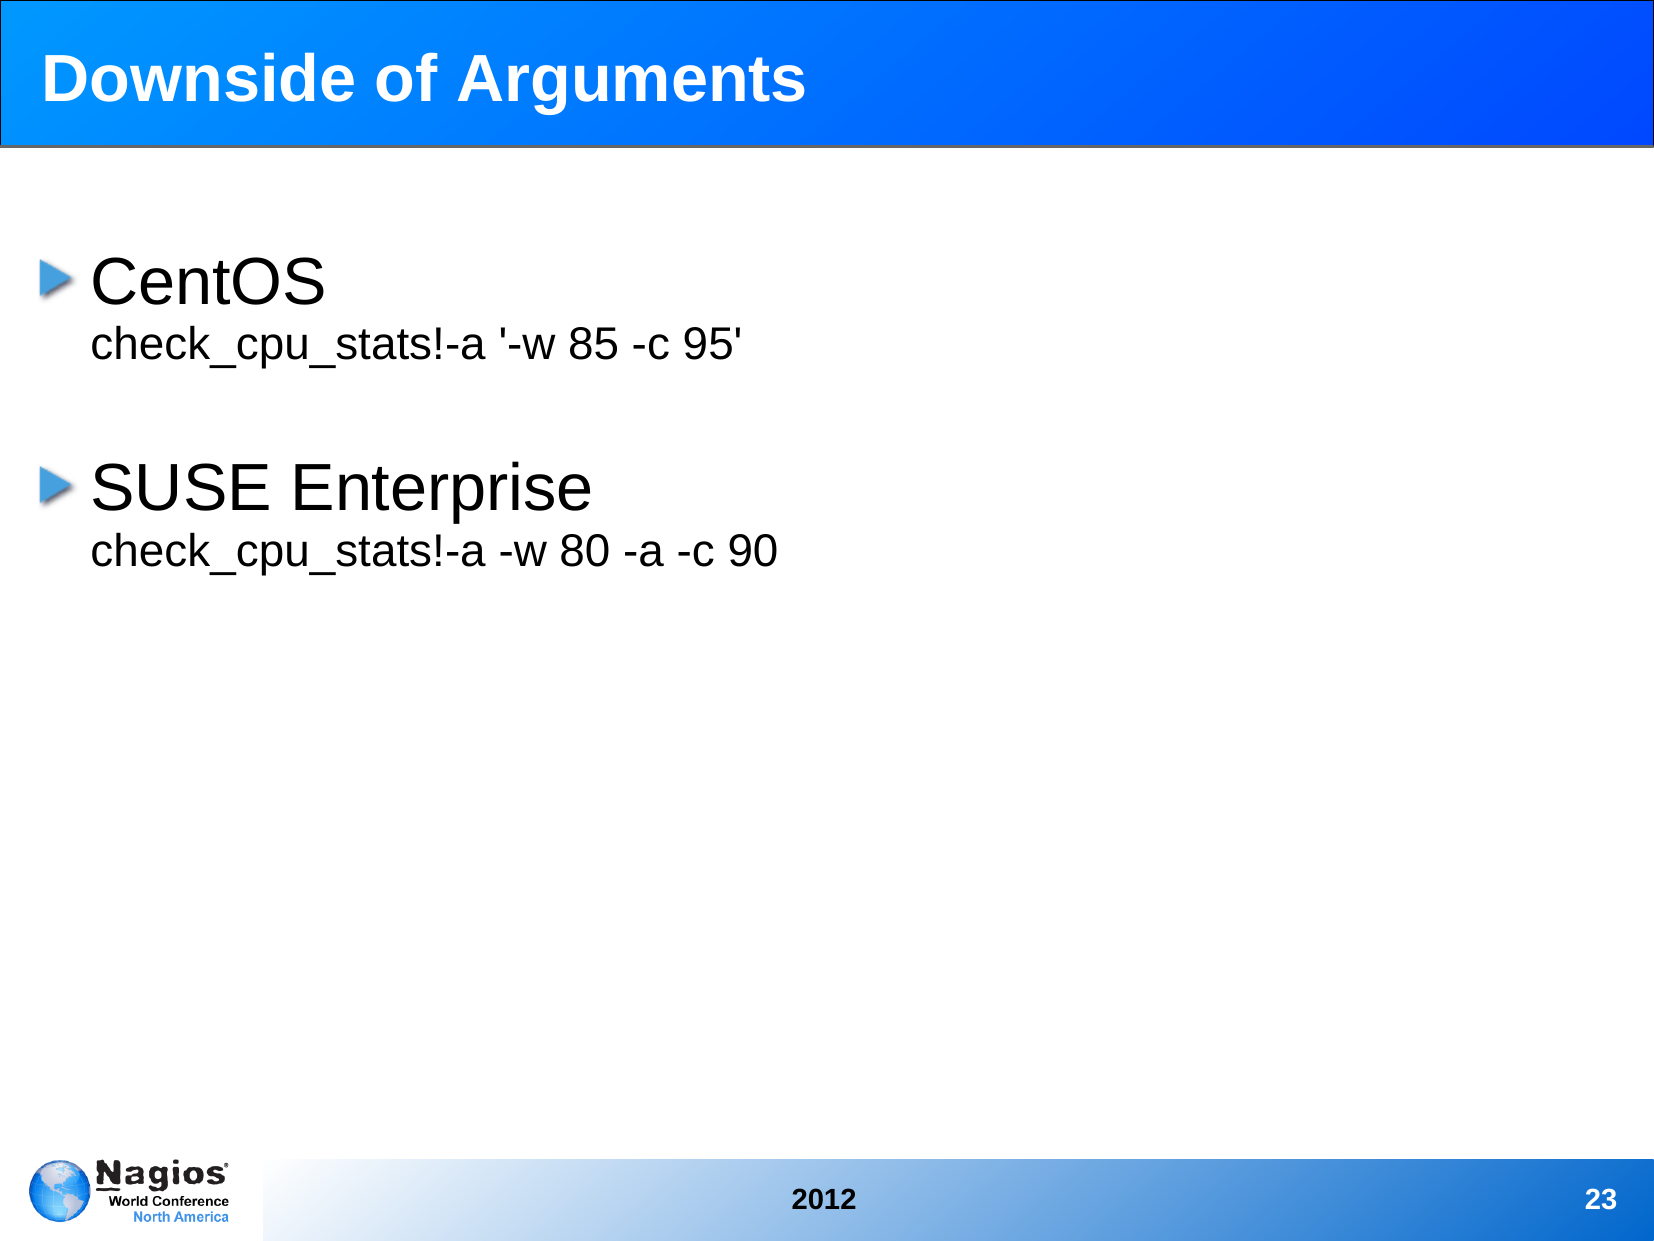

# Downside of Arguments
CentOS
check_cpu_stats!-a '-w 85 -c 95'
SUSE Enterprise
check_cpu_stats!-a -w 80 -a -c 90
2011
23